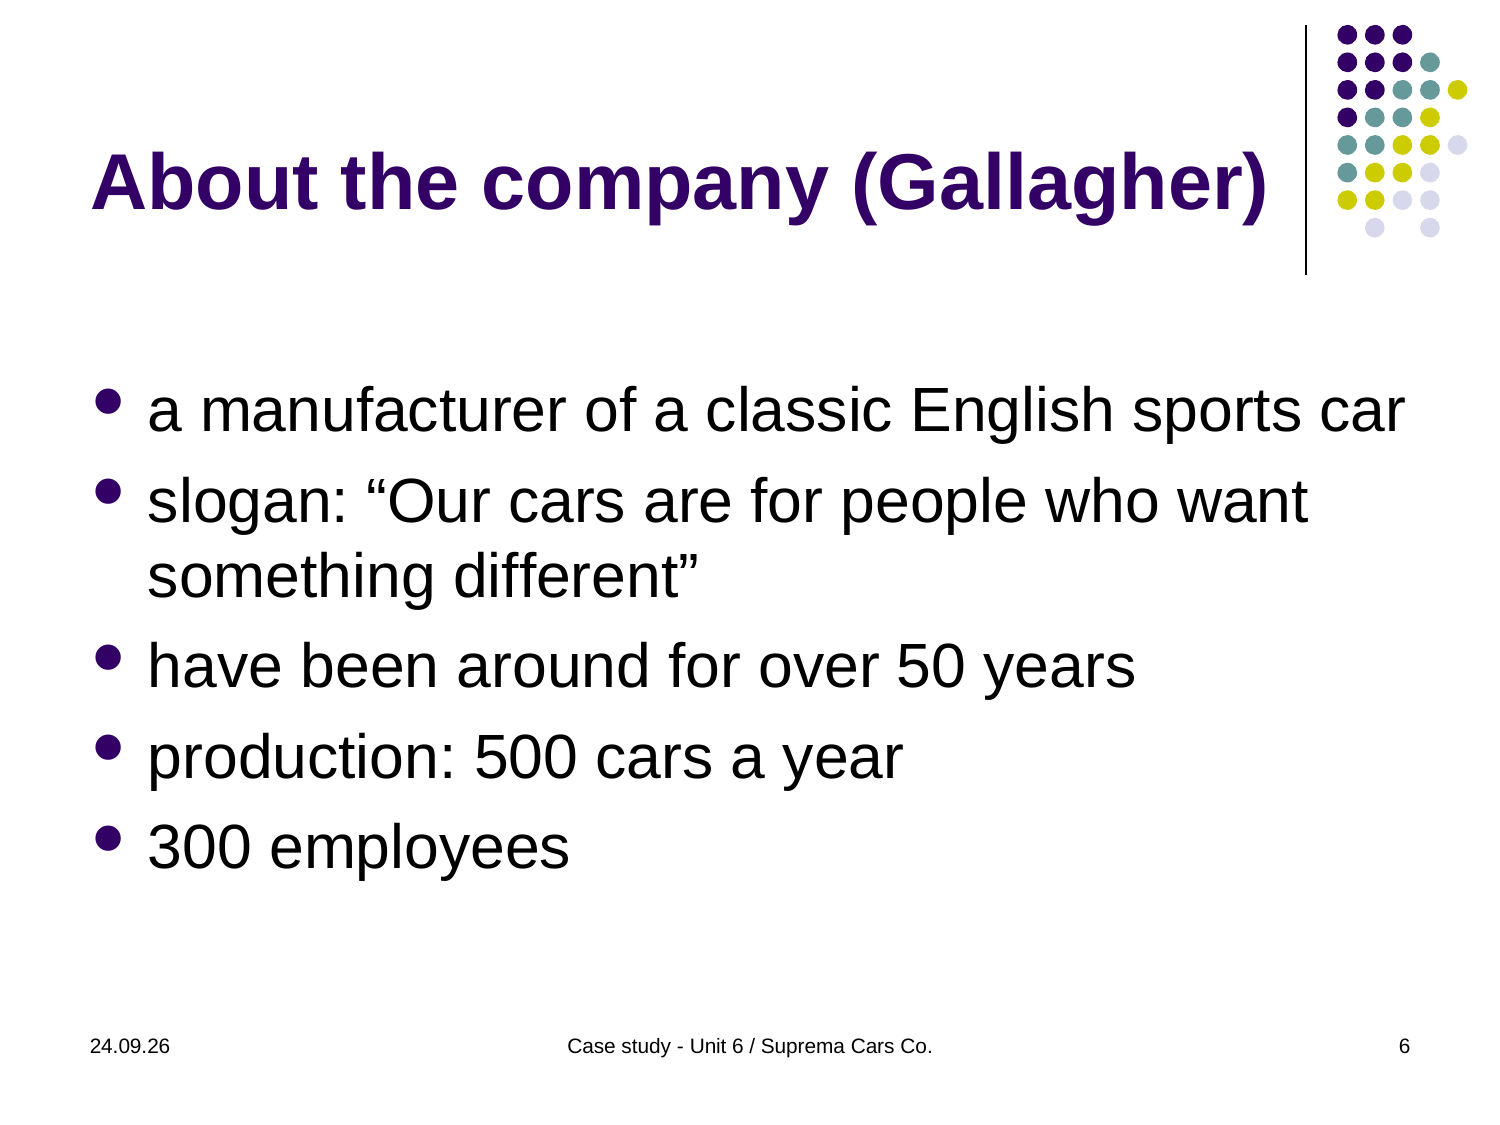

# About the company (Gallagher)
a manufacturer of a classic English sports car
slogan: “Our cars are for people who want something different”
have been around for over 50 years
production: 500 cars a year
300 employees
Case study - Unit 6 / Suprema Cars Co.